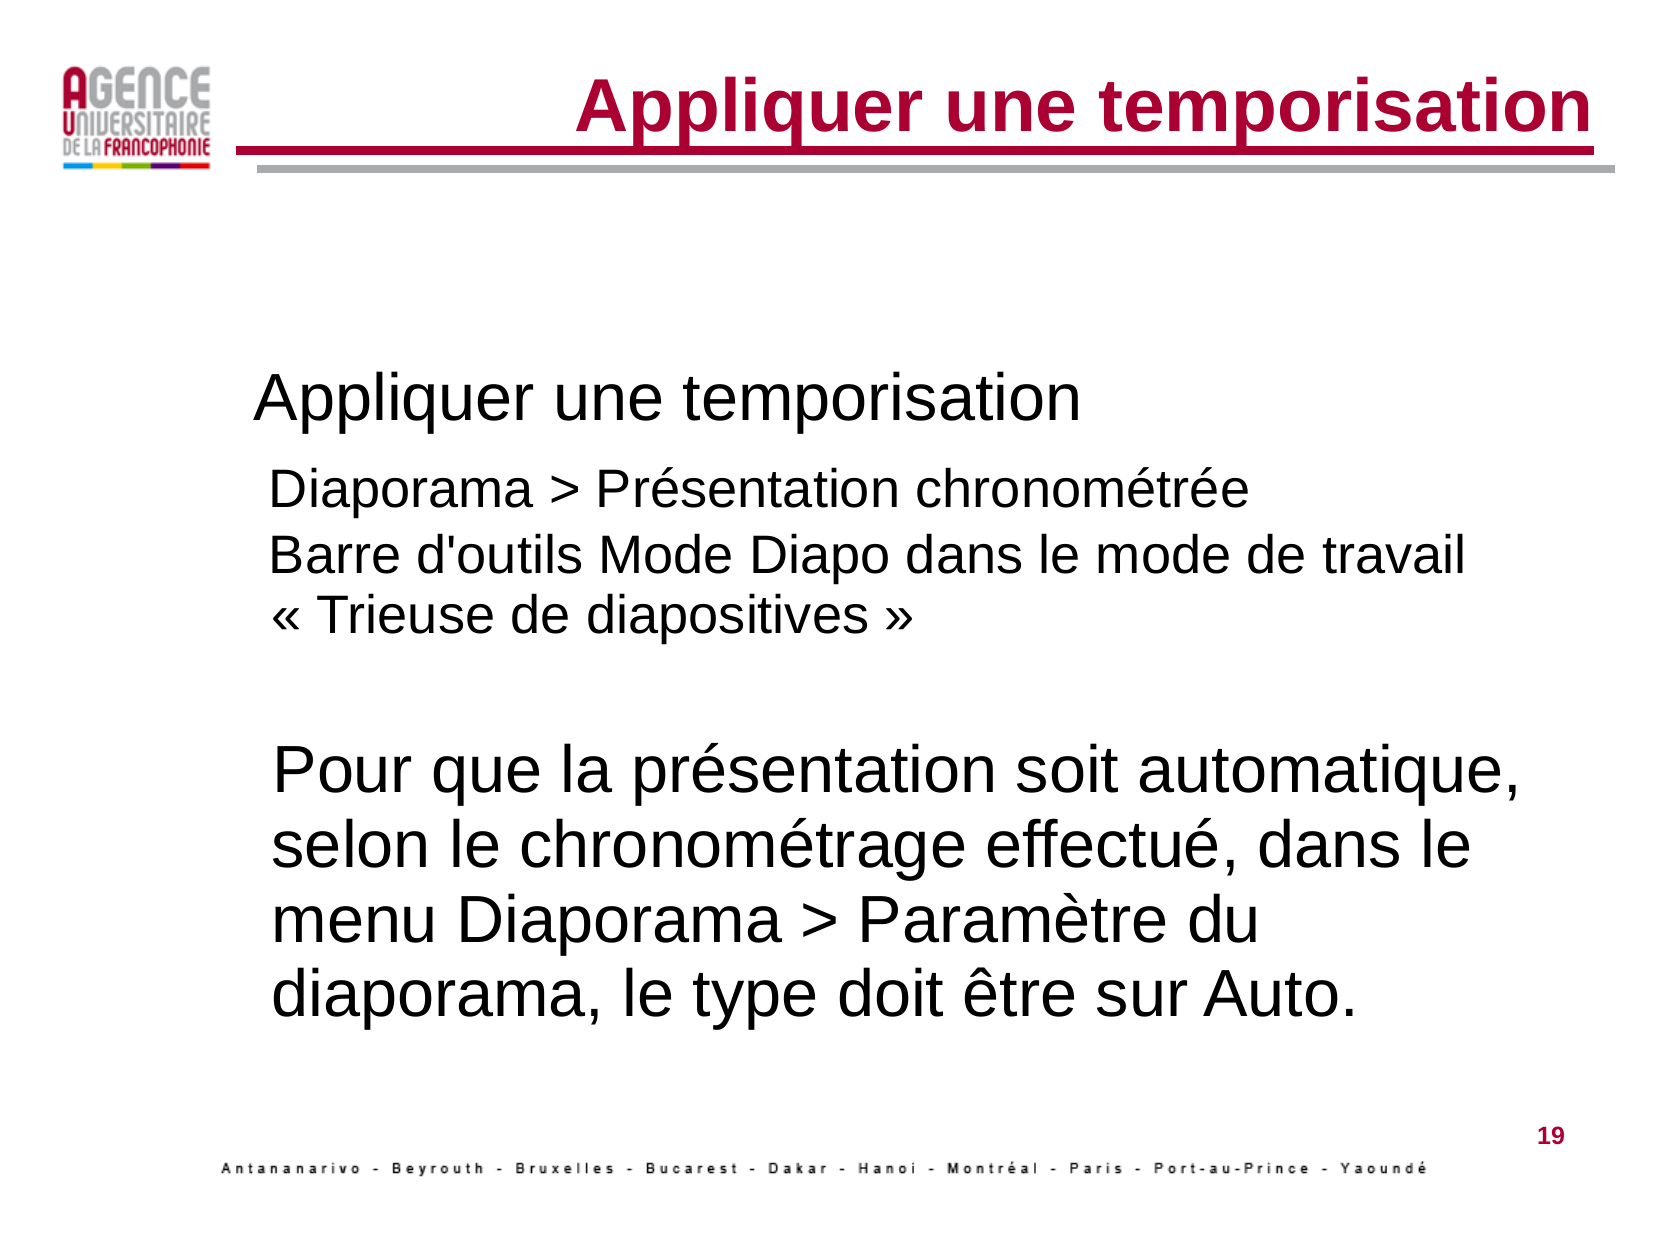

# Appliquer une temporisation
Appliquer une temporisation
 Diaporama > Présentation chronométrée
 Barre d'outils Mode Diapo dans le mode de travail « Trieuse de diapositives »
 Pour que la présentation soit automatique, selon le chronométrage effectué, dans le menu Diaporama > Paramètre du diaporama, le type doit être sur Auto.
19